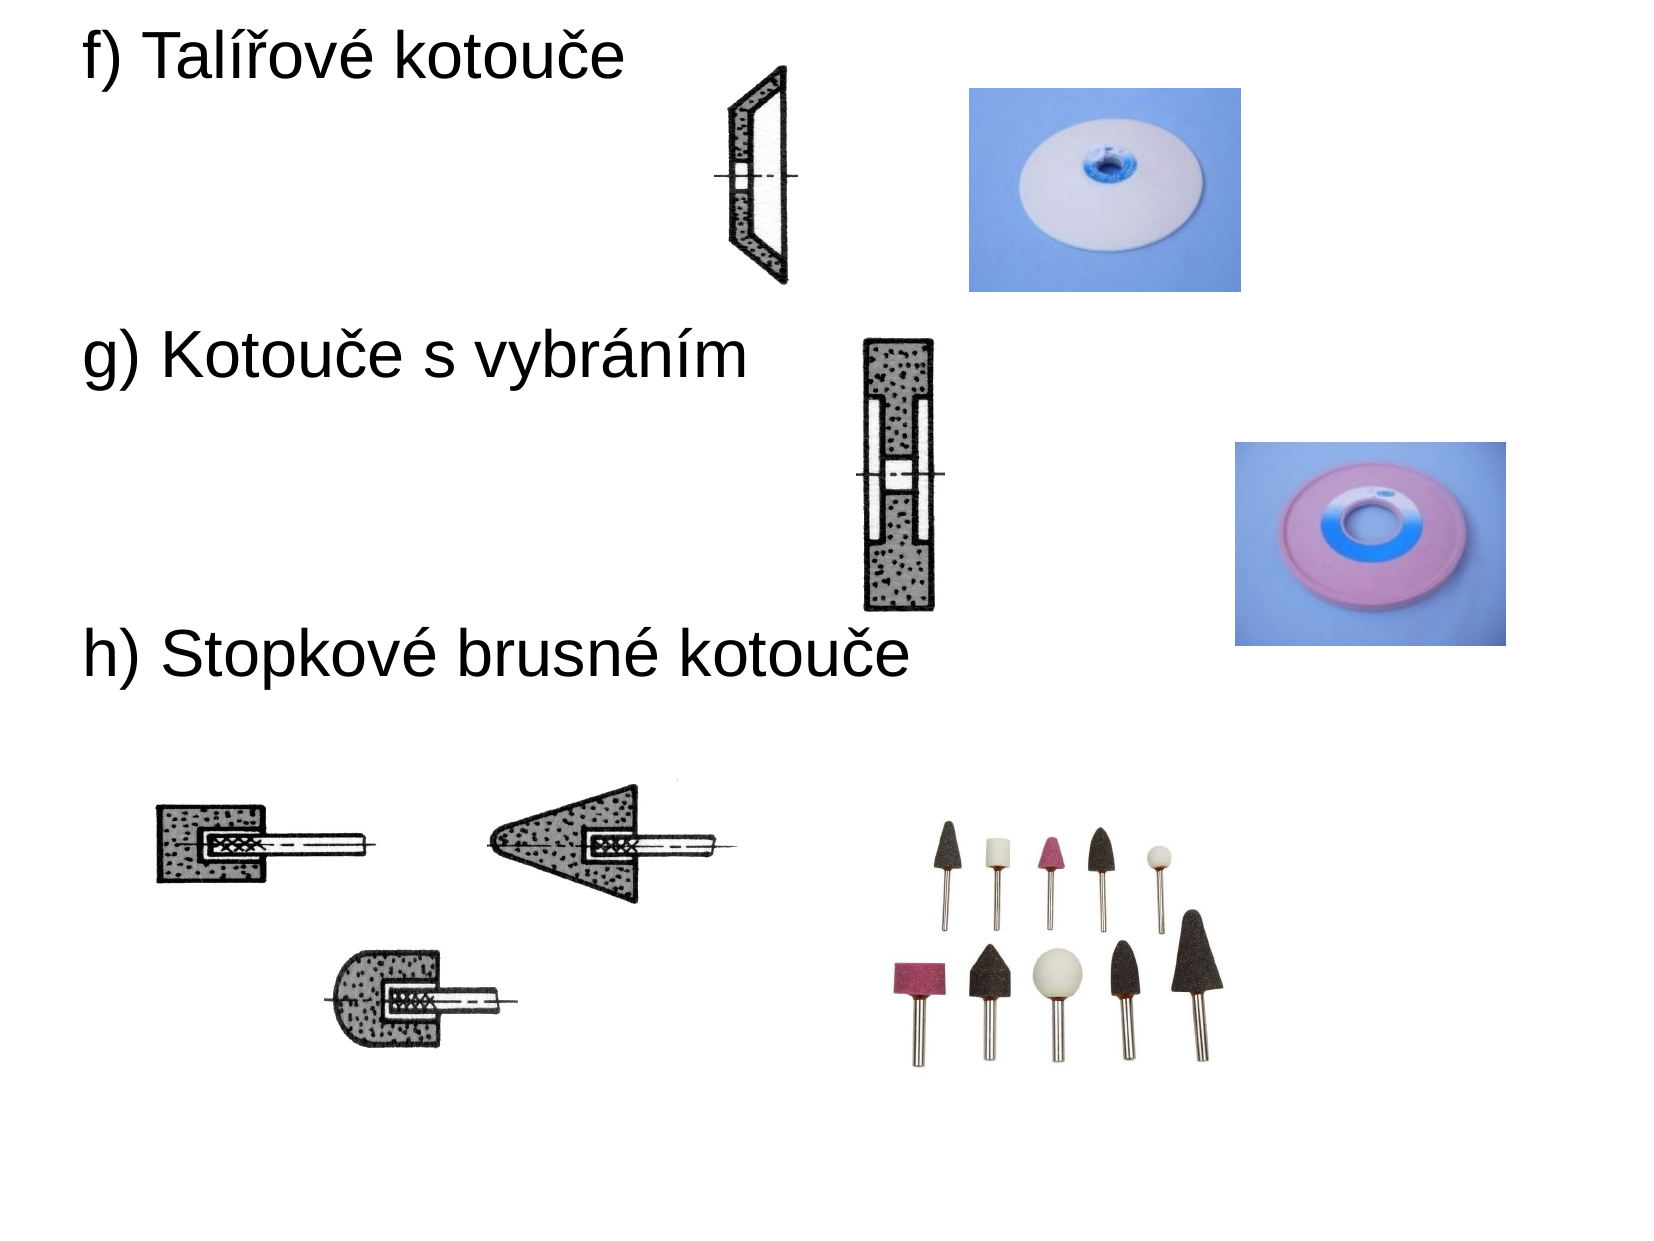

# Talířové kotouče
 Kotouče s vybráním
 Stopkové brusné kotouče